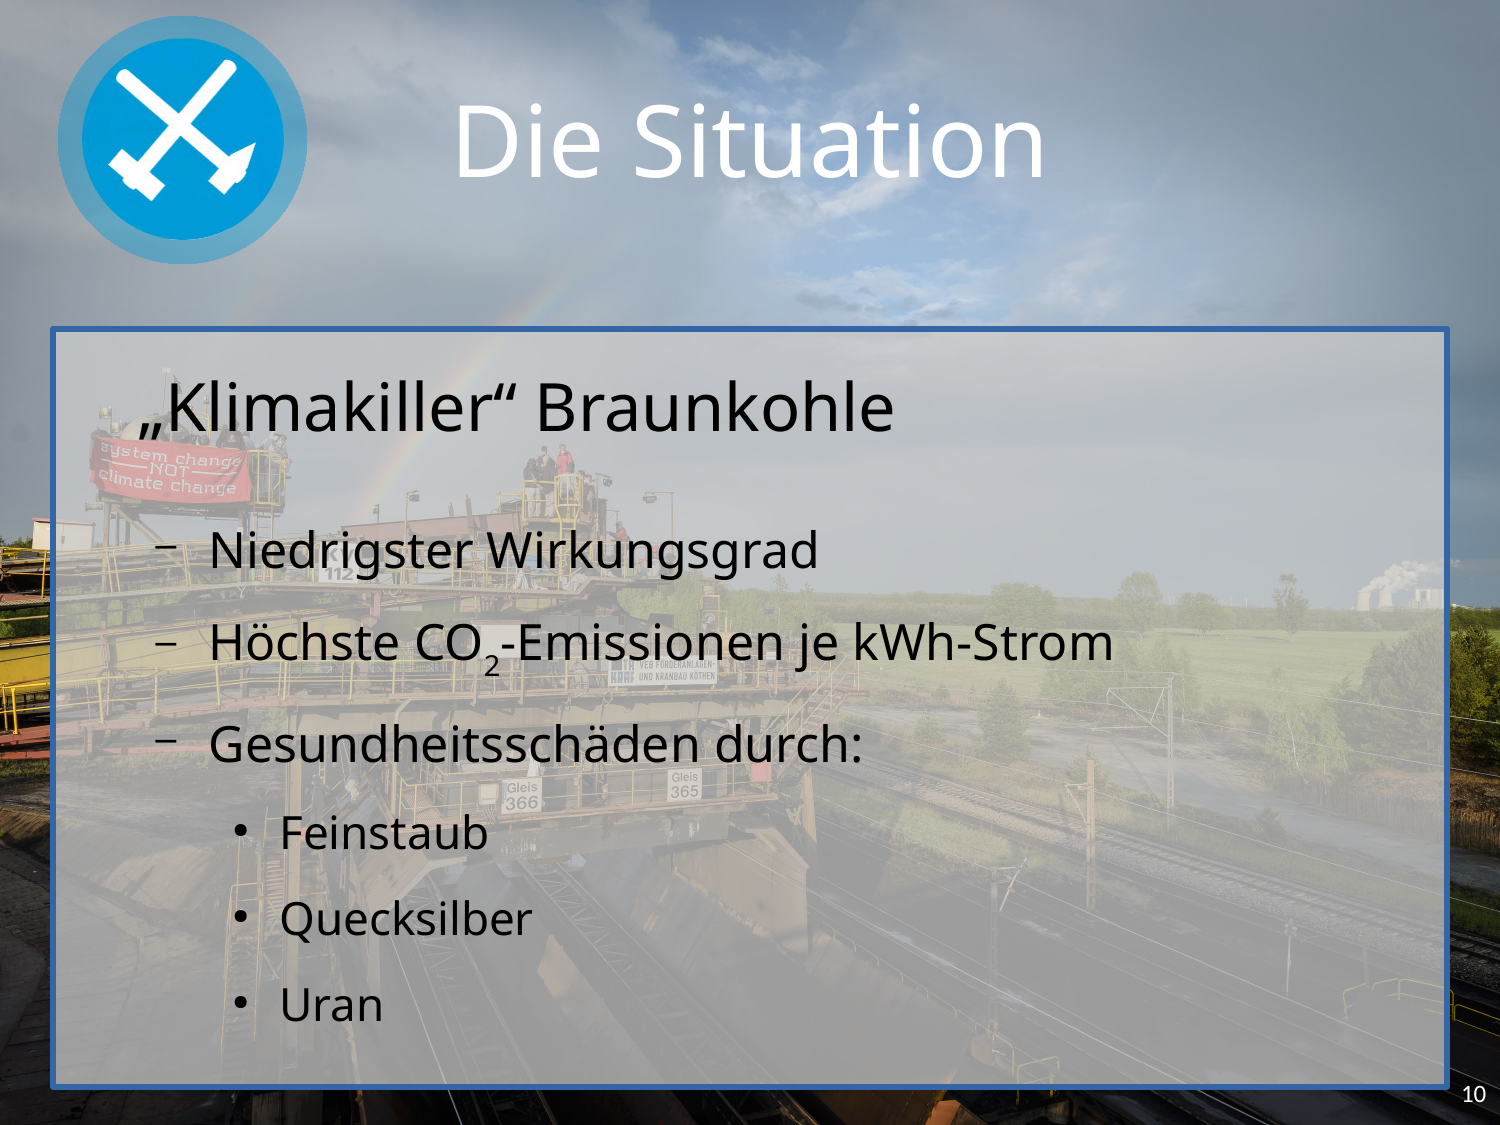

# Die Situation
„Klimakiller“ Braunkohle
Niedrigster Wirkungsgrad
Höchste CO2-Emissionen je kWh-Strom
Gesundheitsschäden durch:
Feinstaub
Quecksilber
Uran
10